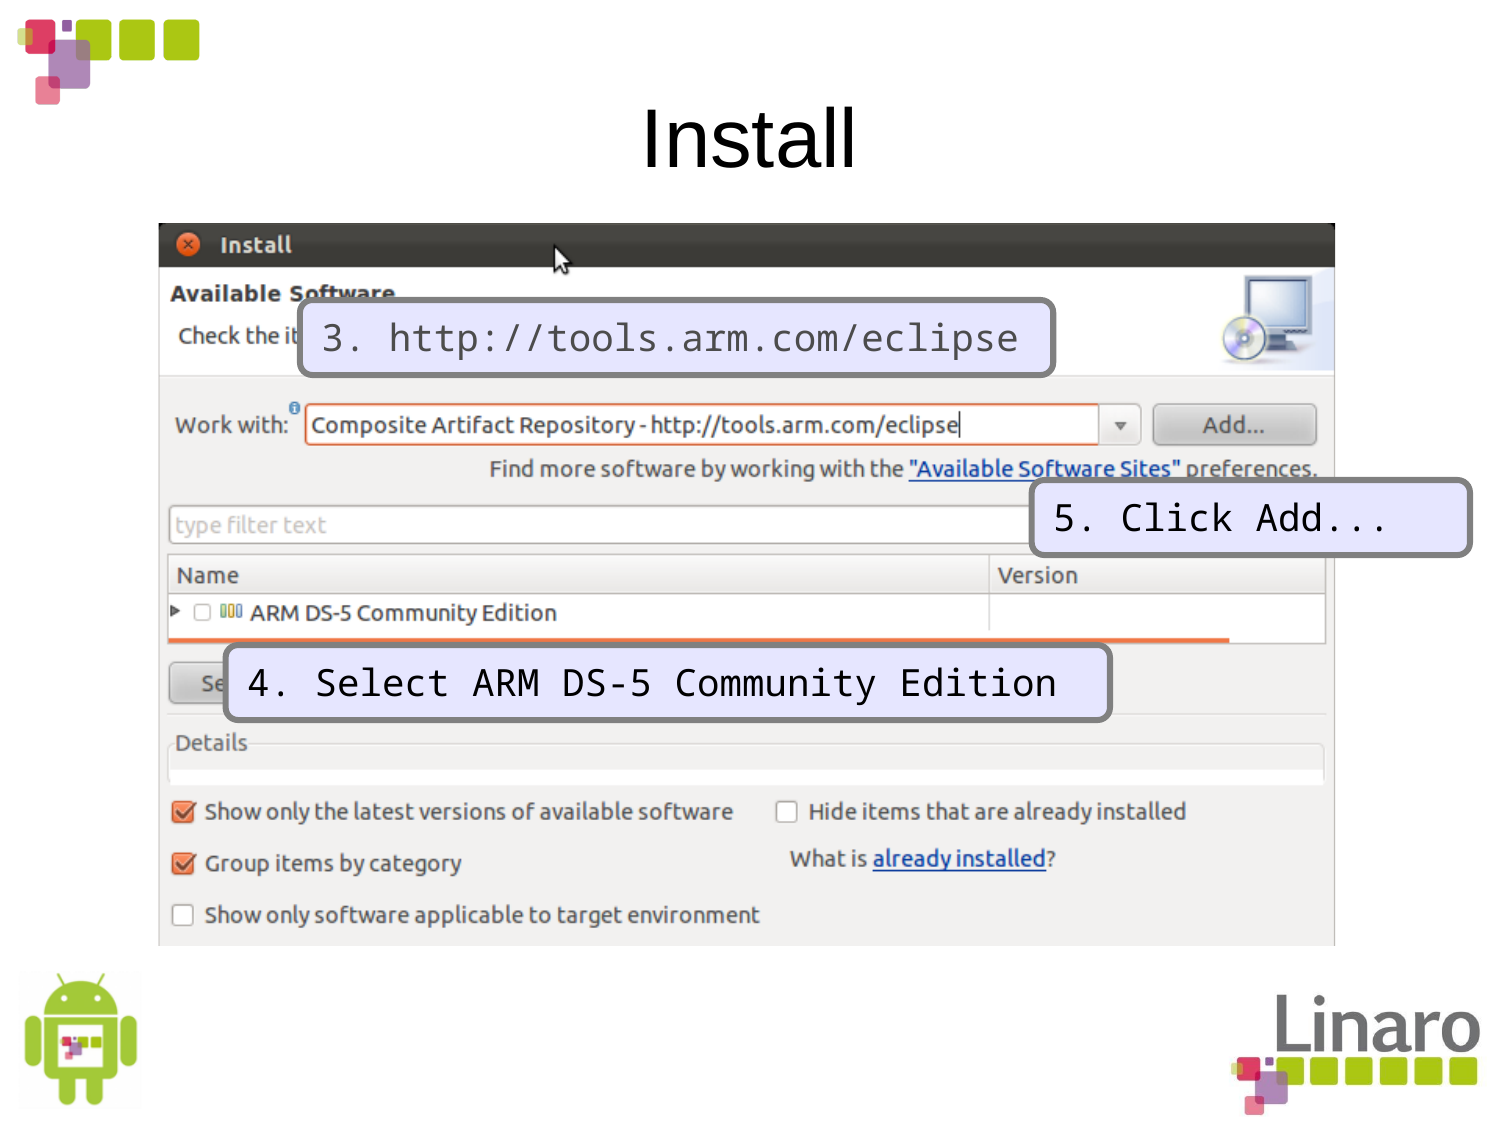

# Install
3. http://tools.arm.com/eclipse
5. Click Add...
4. Select ARM DS-5 Community Edition